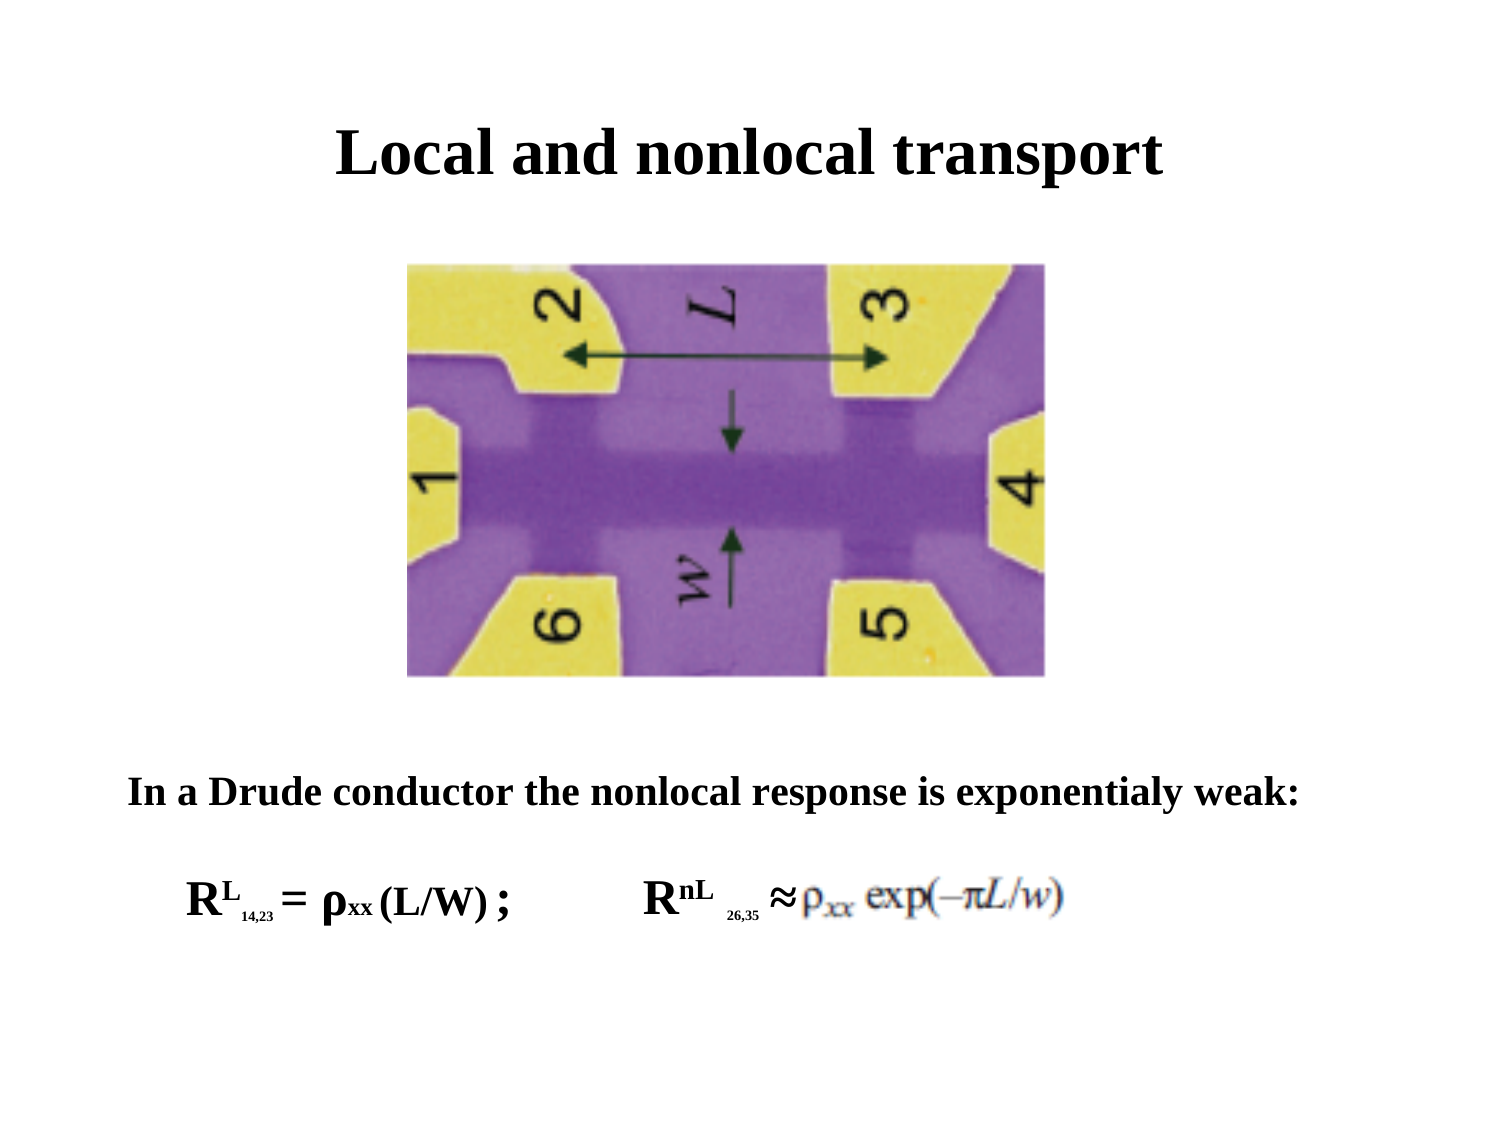

# Local and nonlocal transport
In a Drude conductor the nonlocal response is exponentialy weak:
					;		RnL 26,35 ≈
RL14,23 = ρxx (L/W)